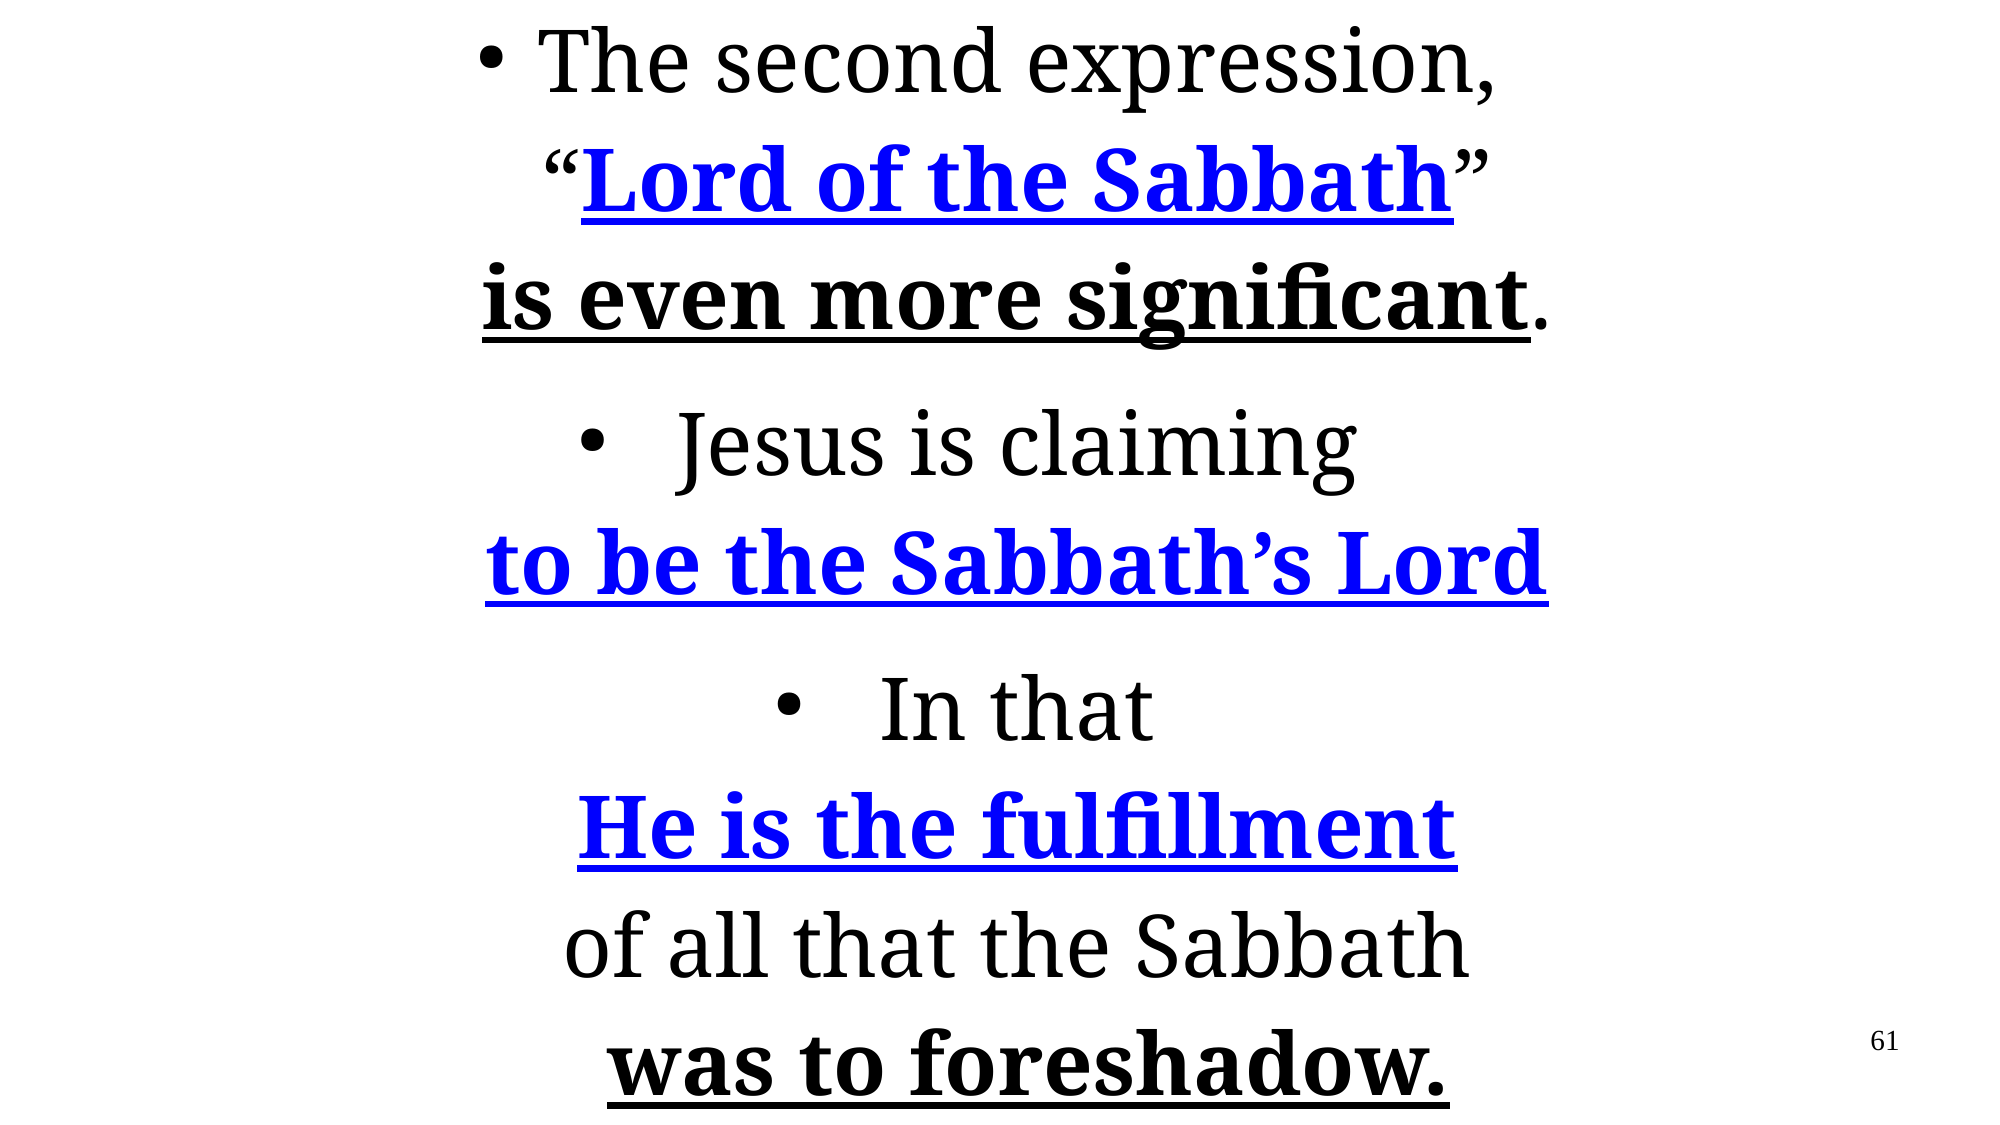

# The second expression, “Lord of the Sabbath” is even more significant.
 Jesus is claiming
to be the Sabbath’s Lord
In that
He is the fulfillment
of all that the Sabbath
was to foreshadow.
61